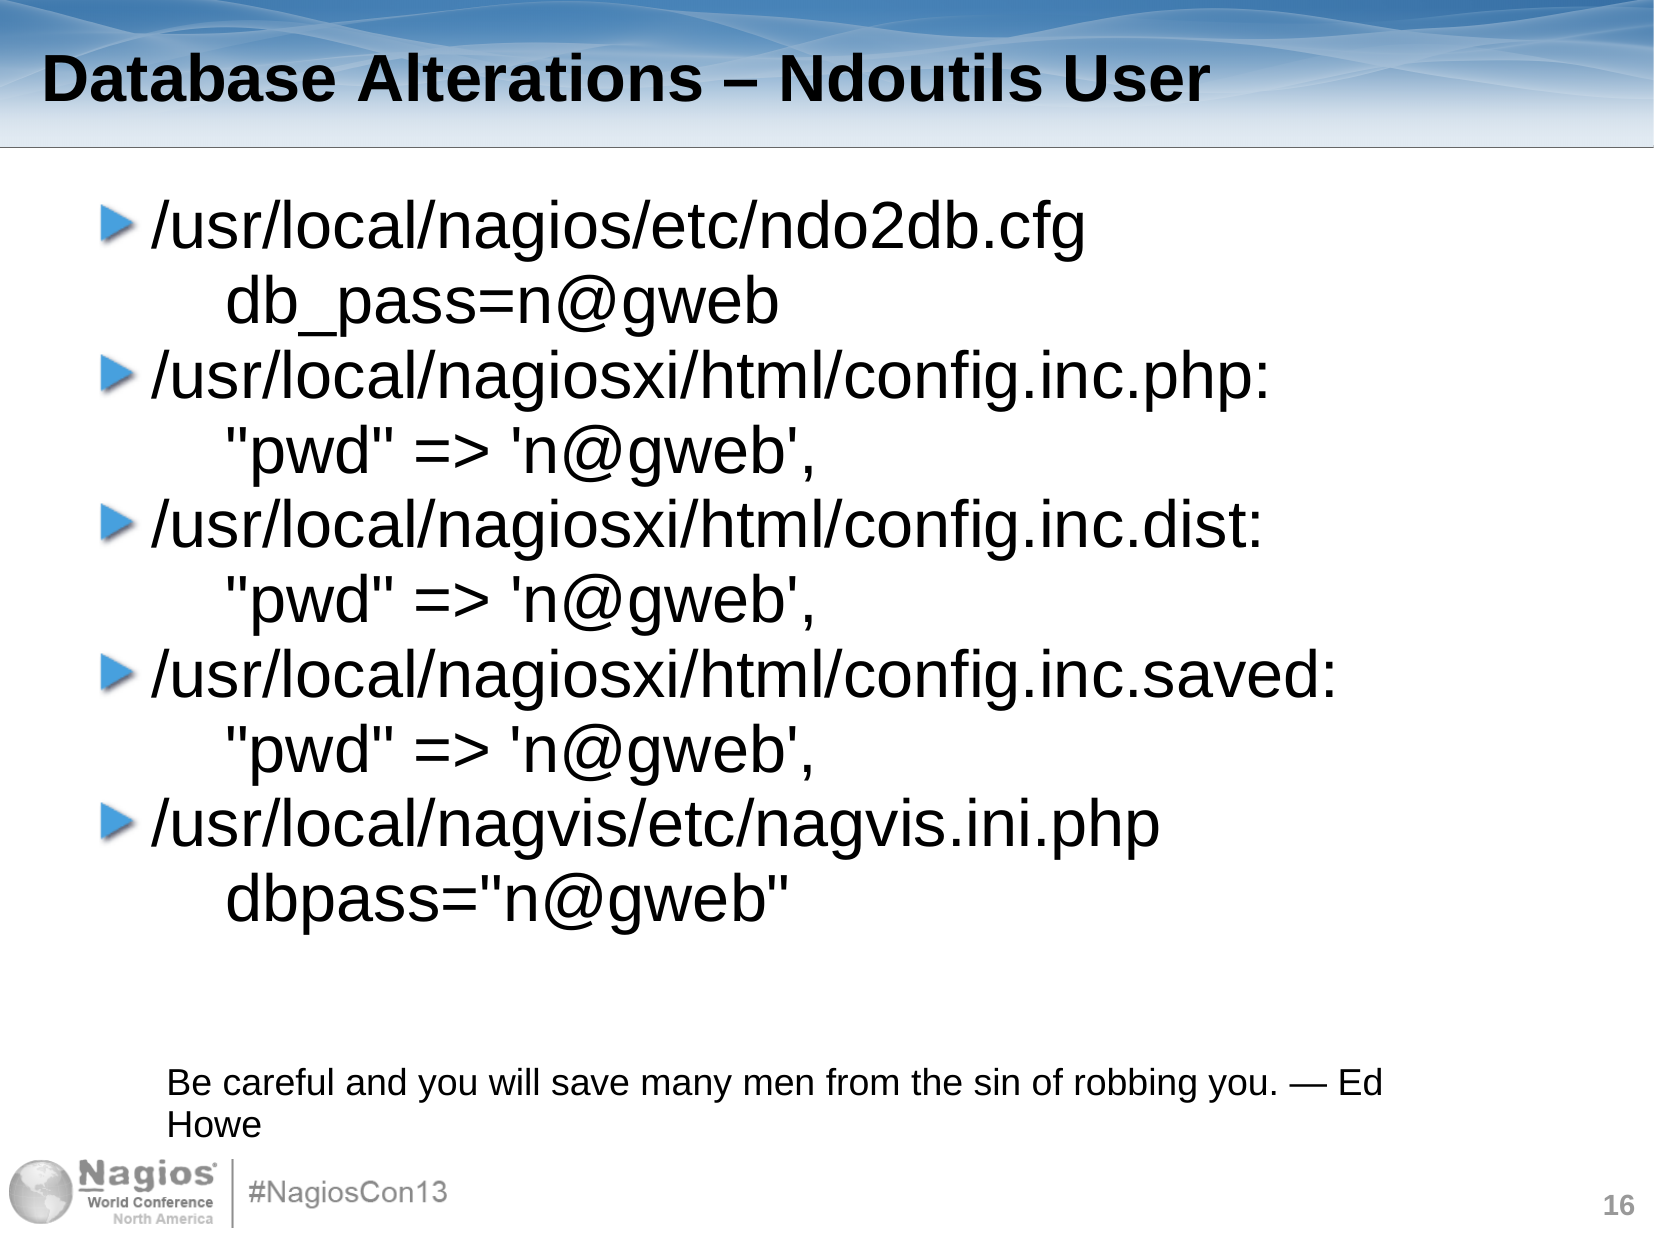

# Database Alterations – Ndoutils User
/usr/local/nagios/etc/ndo2db.cfg
 db_pass=n@gweb
/usr/local/nagiosxi/html/config.inc.php:
 "pwd" => 'n@gweb',
/usr/local/nagiosxi/html/config.inc.dist:
 "pwd" => 'n@gweb',
/usr/local/nagiosxi/html/config.inc.saved: "pwd" => 'n@gweb',
/usr/local/nagvis/etc/nagvis.ini.php
 dbpass="n@gweb"
Be careful and you will save many men from the sin of robbing you. — Ed Howe
16